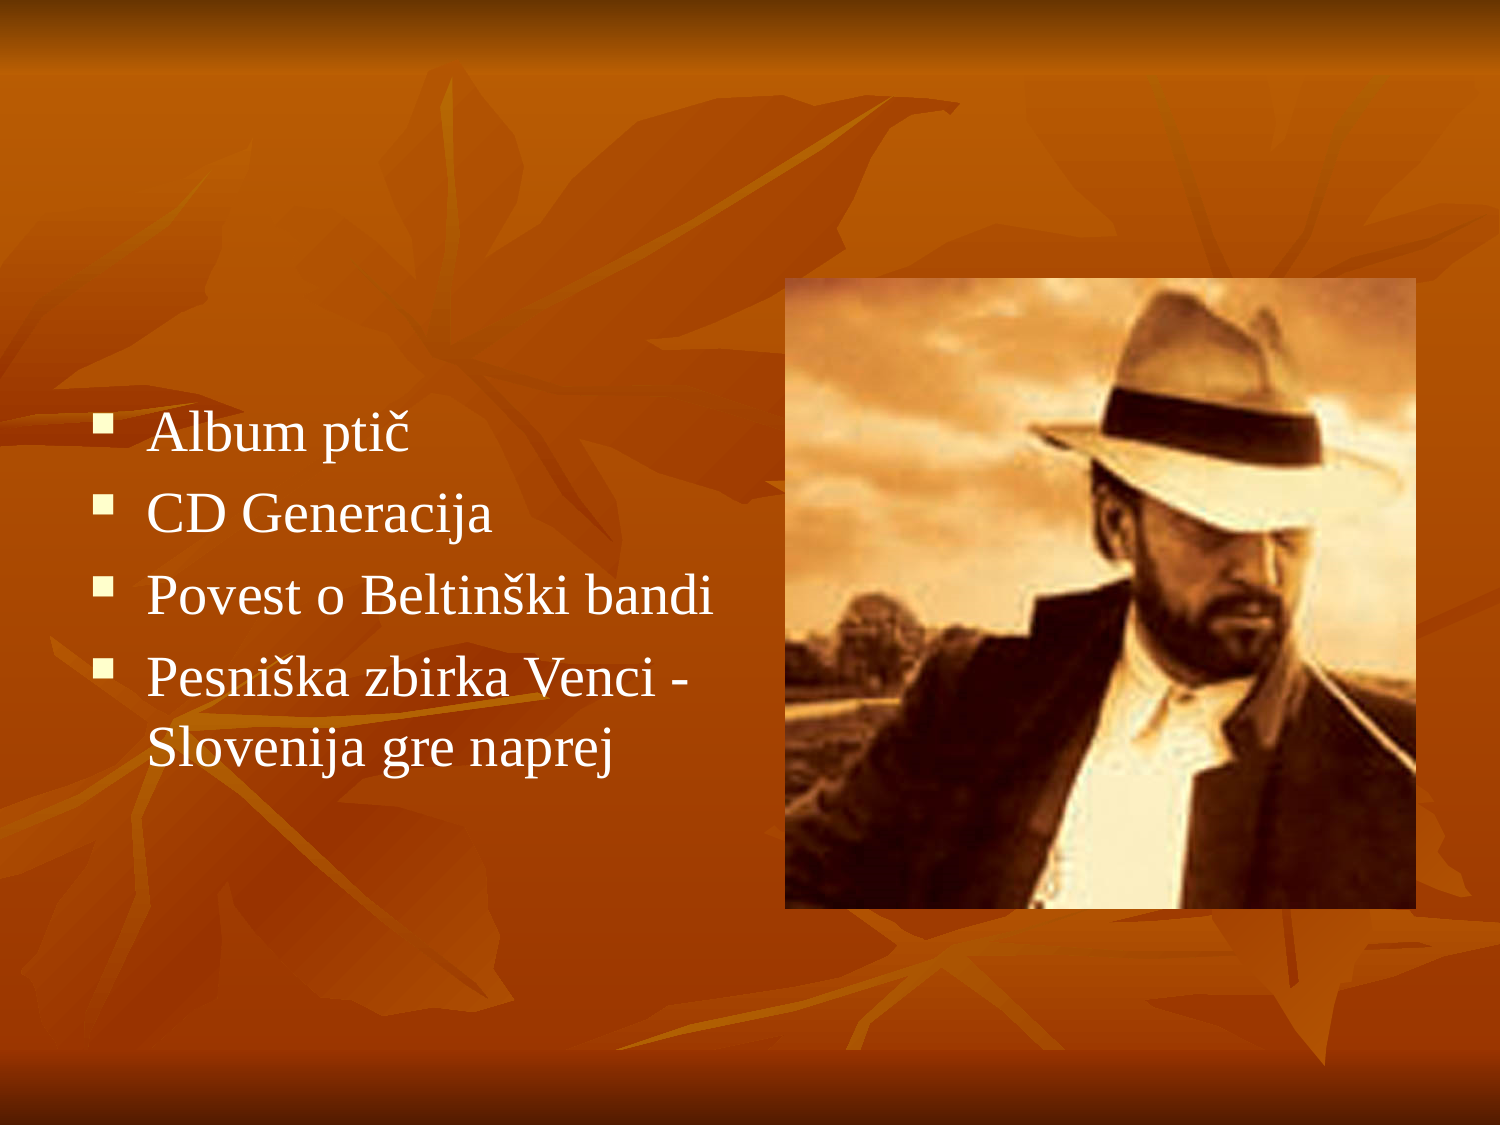

# Album ptič
CD Generacija
Povest o Beltinški bandi
Pesniška zbirka Venci -Slovenija gre naprej